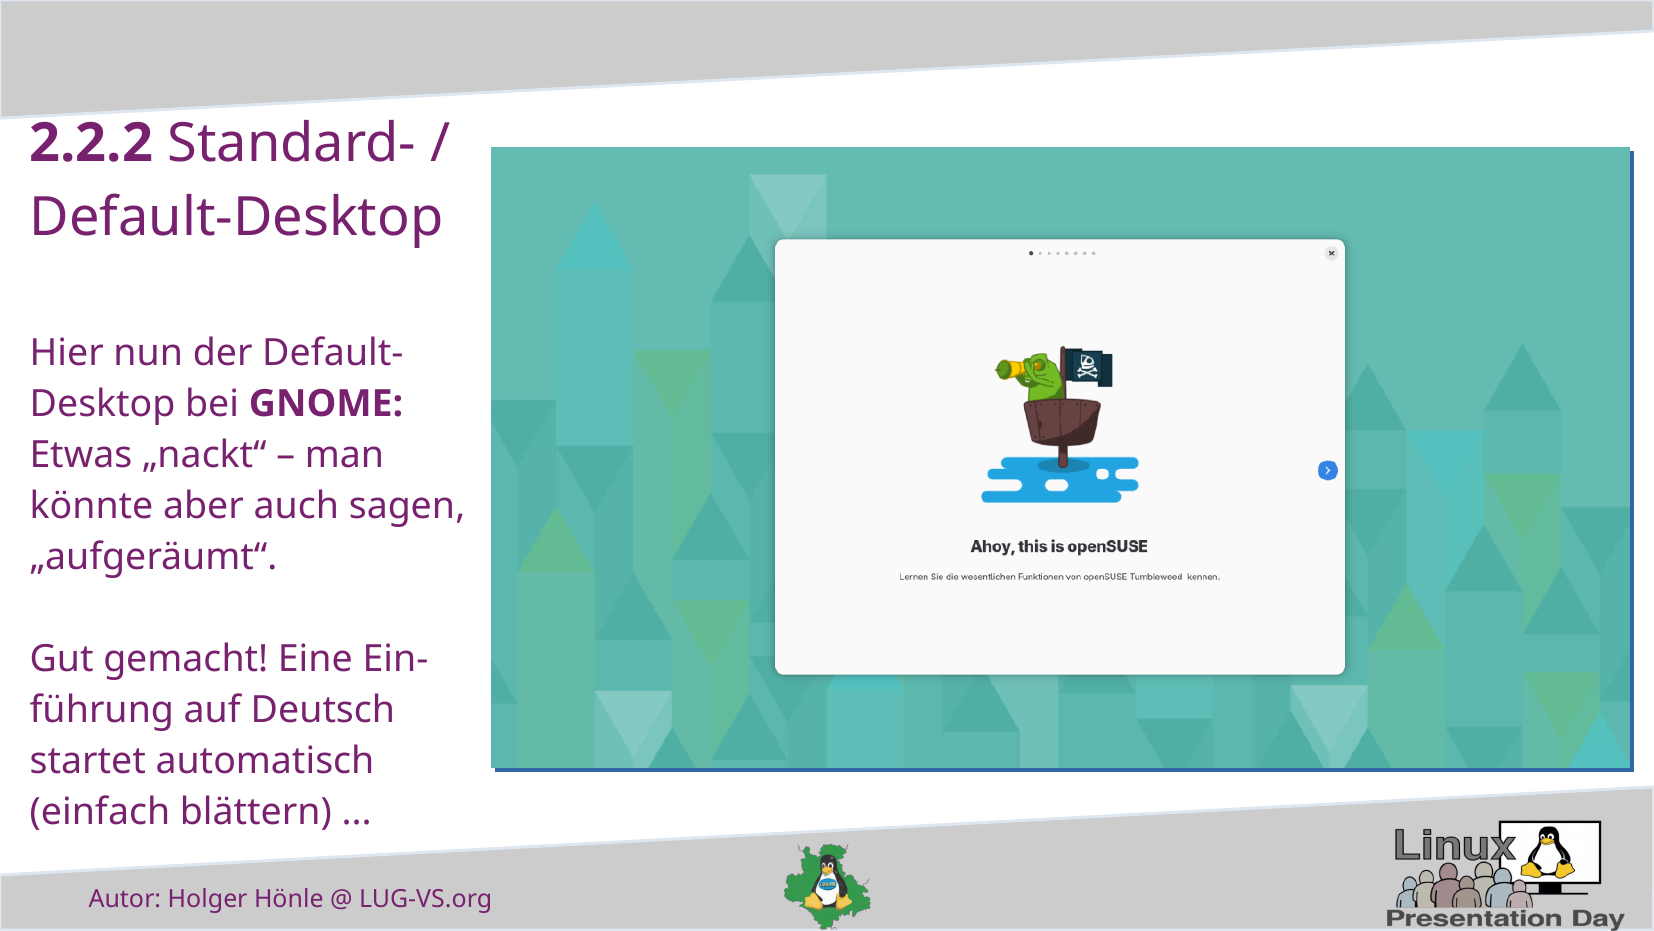

# 2.2.2 Standard- / Default-Desktop
Hier nun der Default-
Desktop bei GNOME:
Etwas „nackt“ – man
könnte aber auch sagen,
„aufgeräumt“.
Gut gemacht! Eine Ein-
führung auf Deutsch
startet automatisch
(einfach blättern) ...
Autor: Holger Hönle @ LUG-VS.org